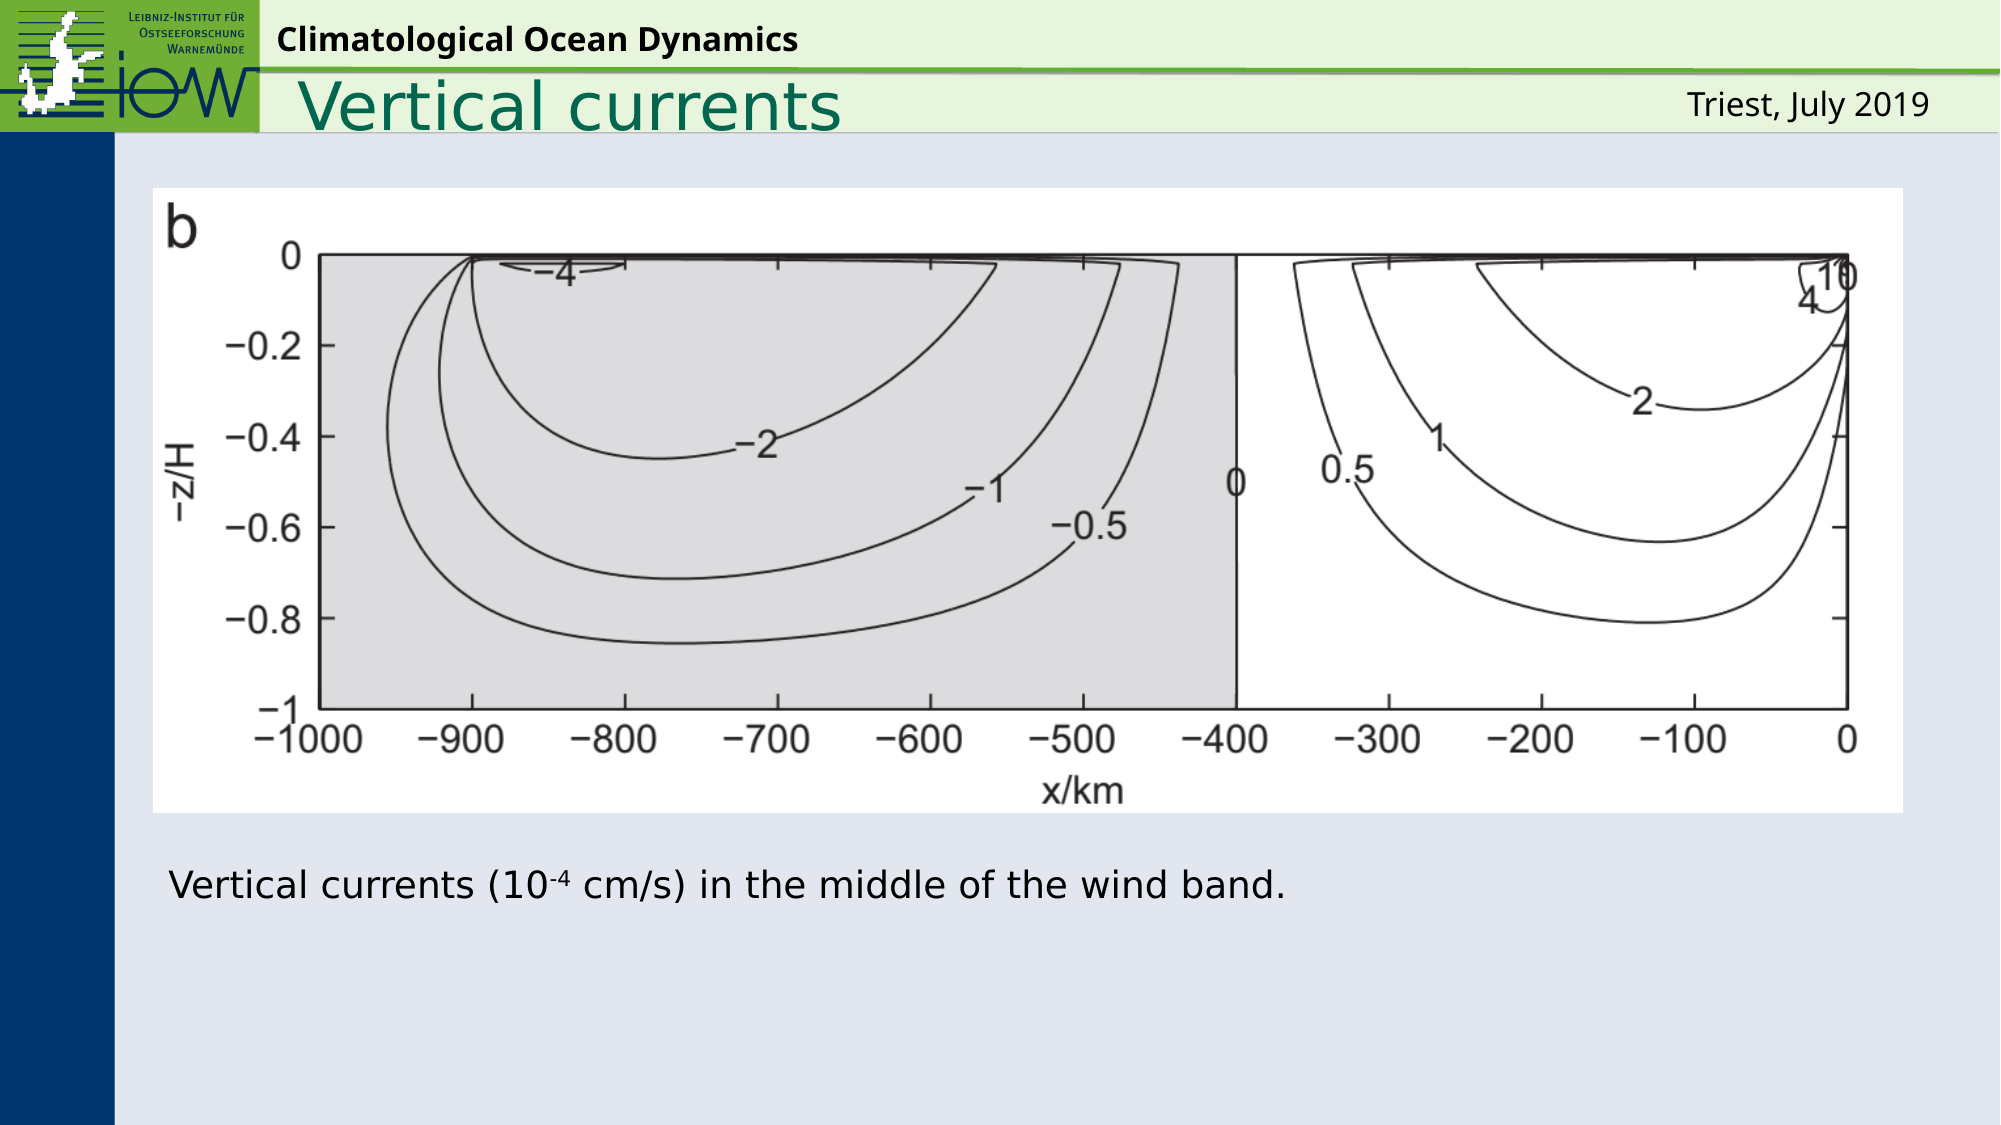

Vertical currents
Vertical currents (10-4 cm/s) in the middle of the wind band.